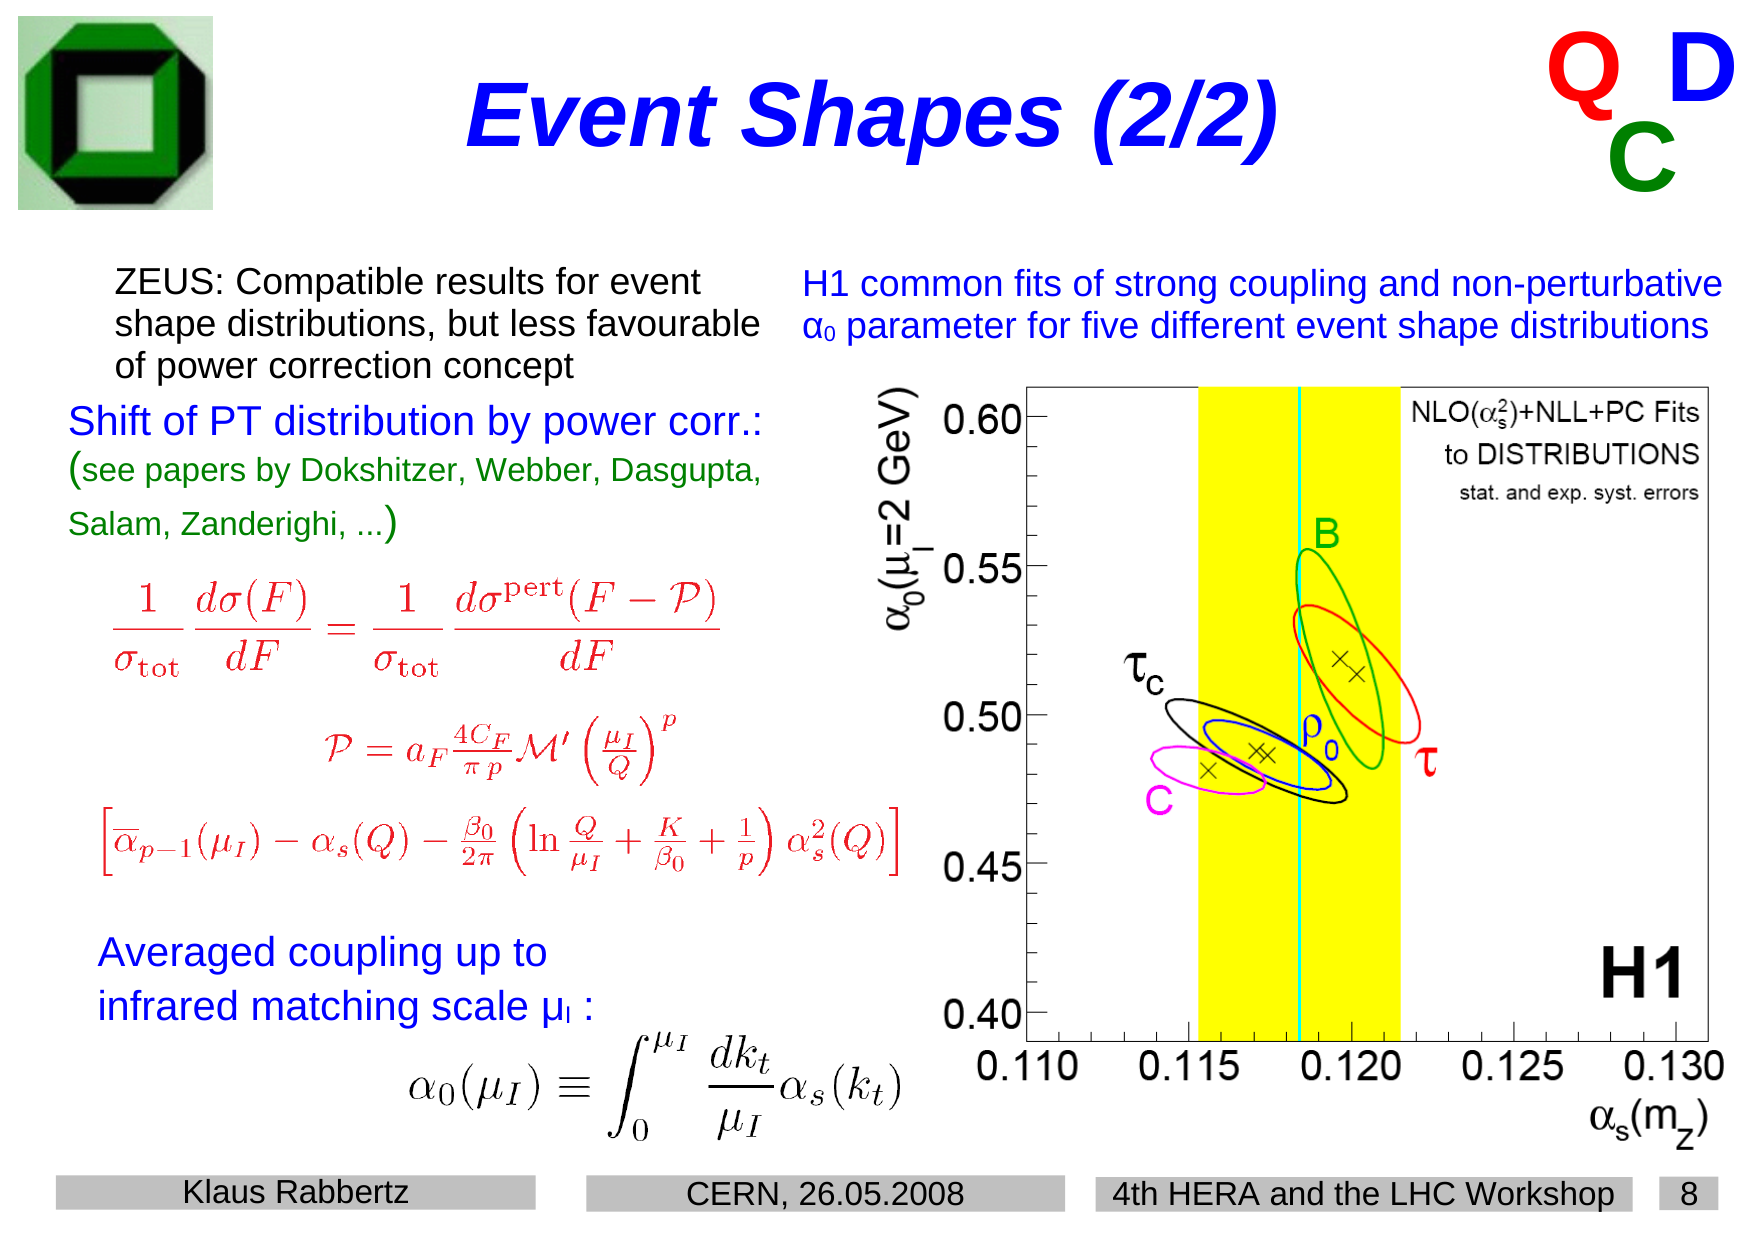

# Event Shapes (2/2)
ZEUS: Compatible results for event
shape distributions, but less favourable
of power correction concept
H1 common fits of strong coupling and non-perturbative
α0 parameter for five different event shape distributions
Shift of PT distribution by power corr.:
(see papers by Dokshitzer, Webber, Dasgupta,
Salam, Zanderighi, ...)
Averaged coupling up to
infrared matching scale μI :